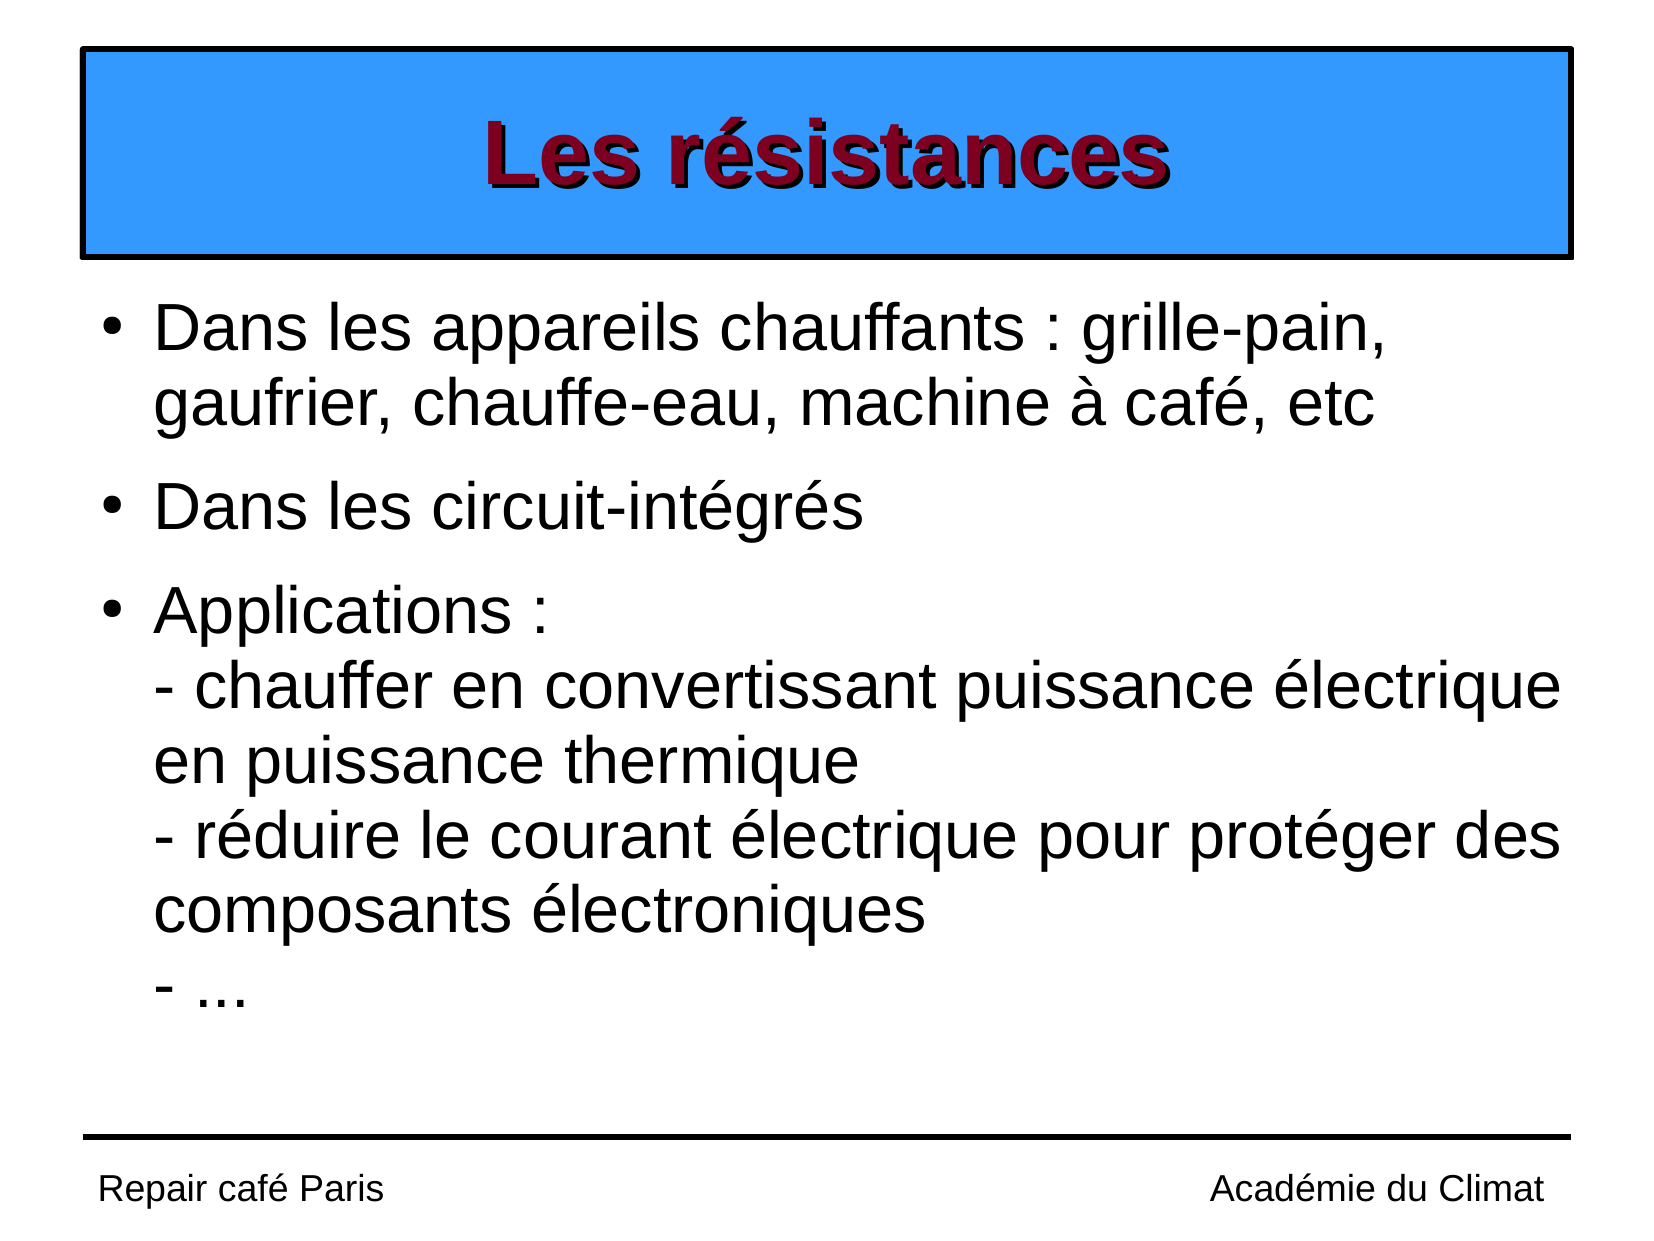

# Les résistances
Dans les appareils chauffants : grille-pain, gaufrier, chauffe-eau, machine à café, etc
Dans les circuit-intégrés
Applications :
- chauffer en convertissant puissance électrique en puissance thermique
- réduire le courant électrique pour protéger des composants électroniques
- ...
Repair café Paris	Académie du Climat